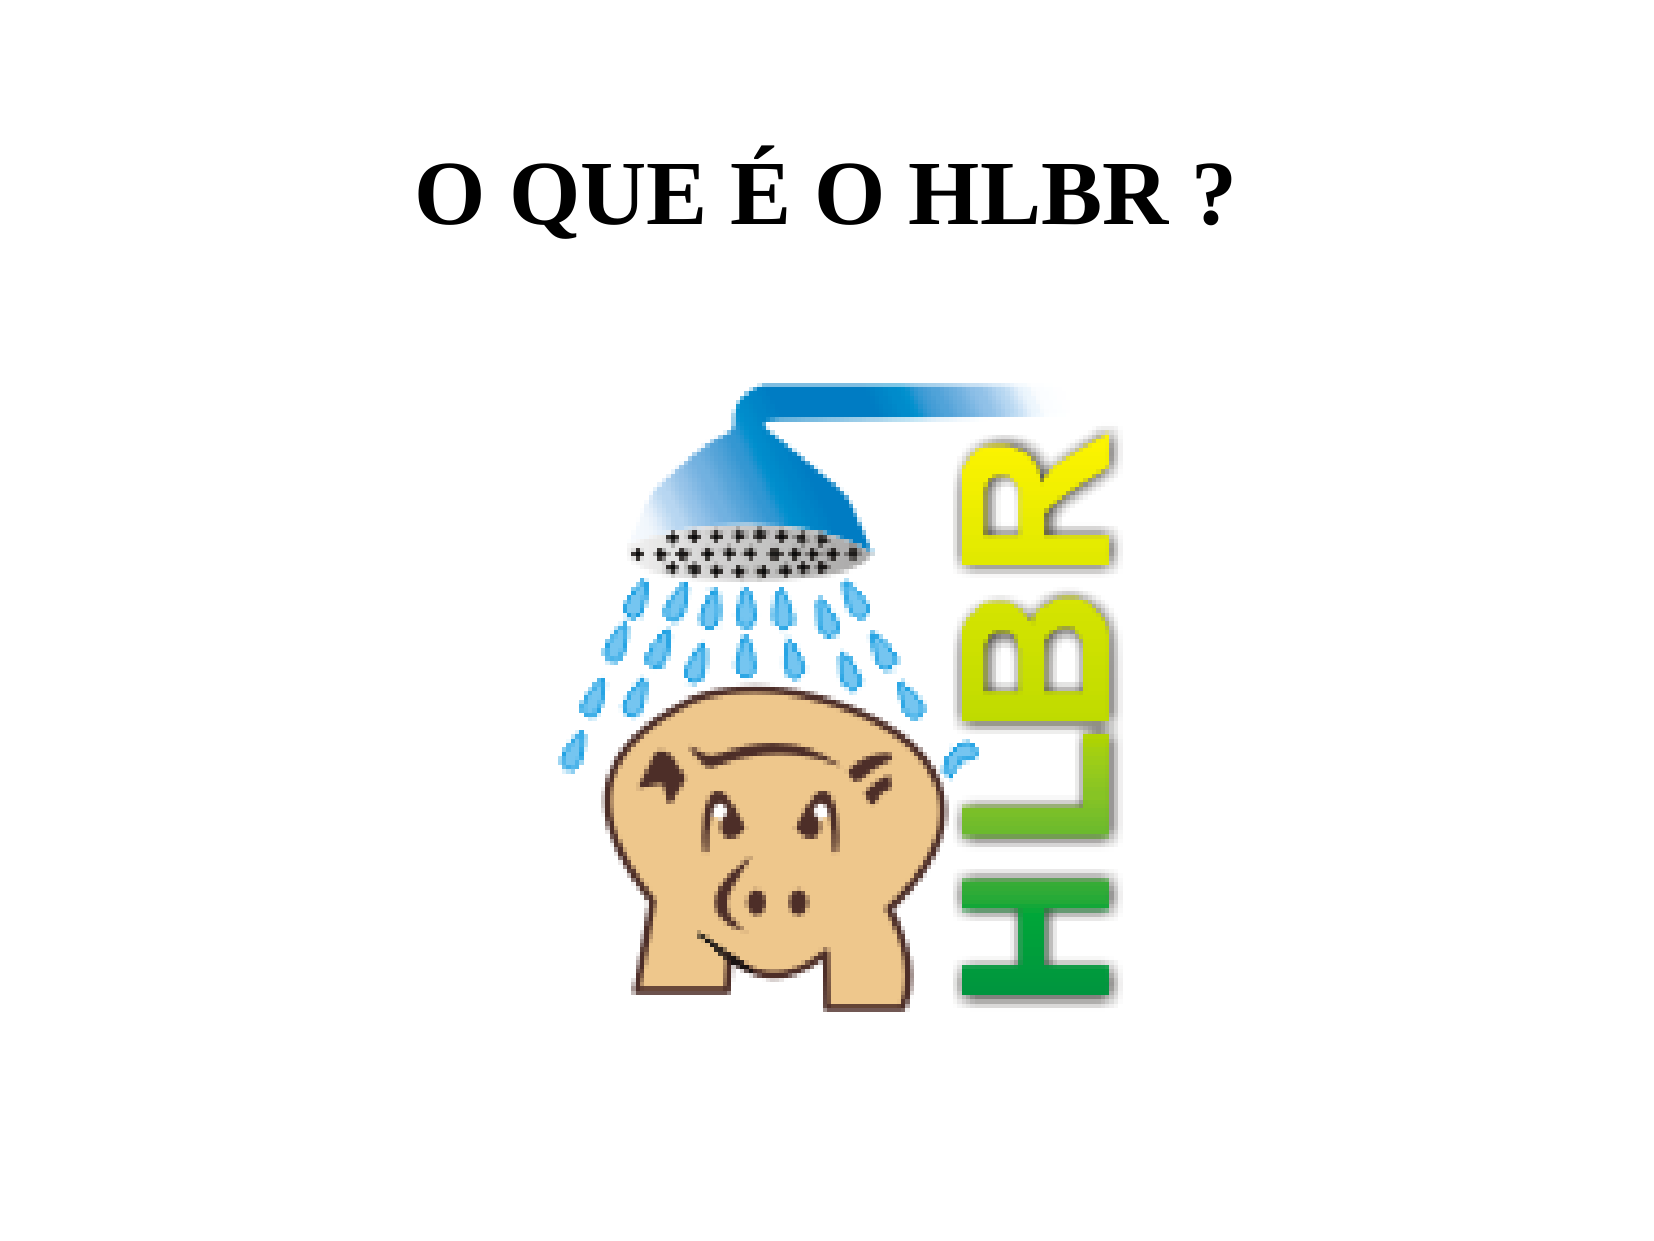

# O QUE É O HLBR ?